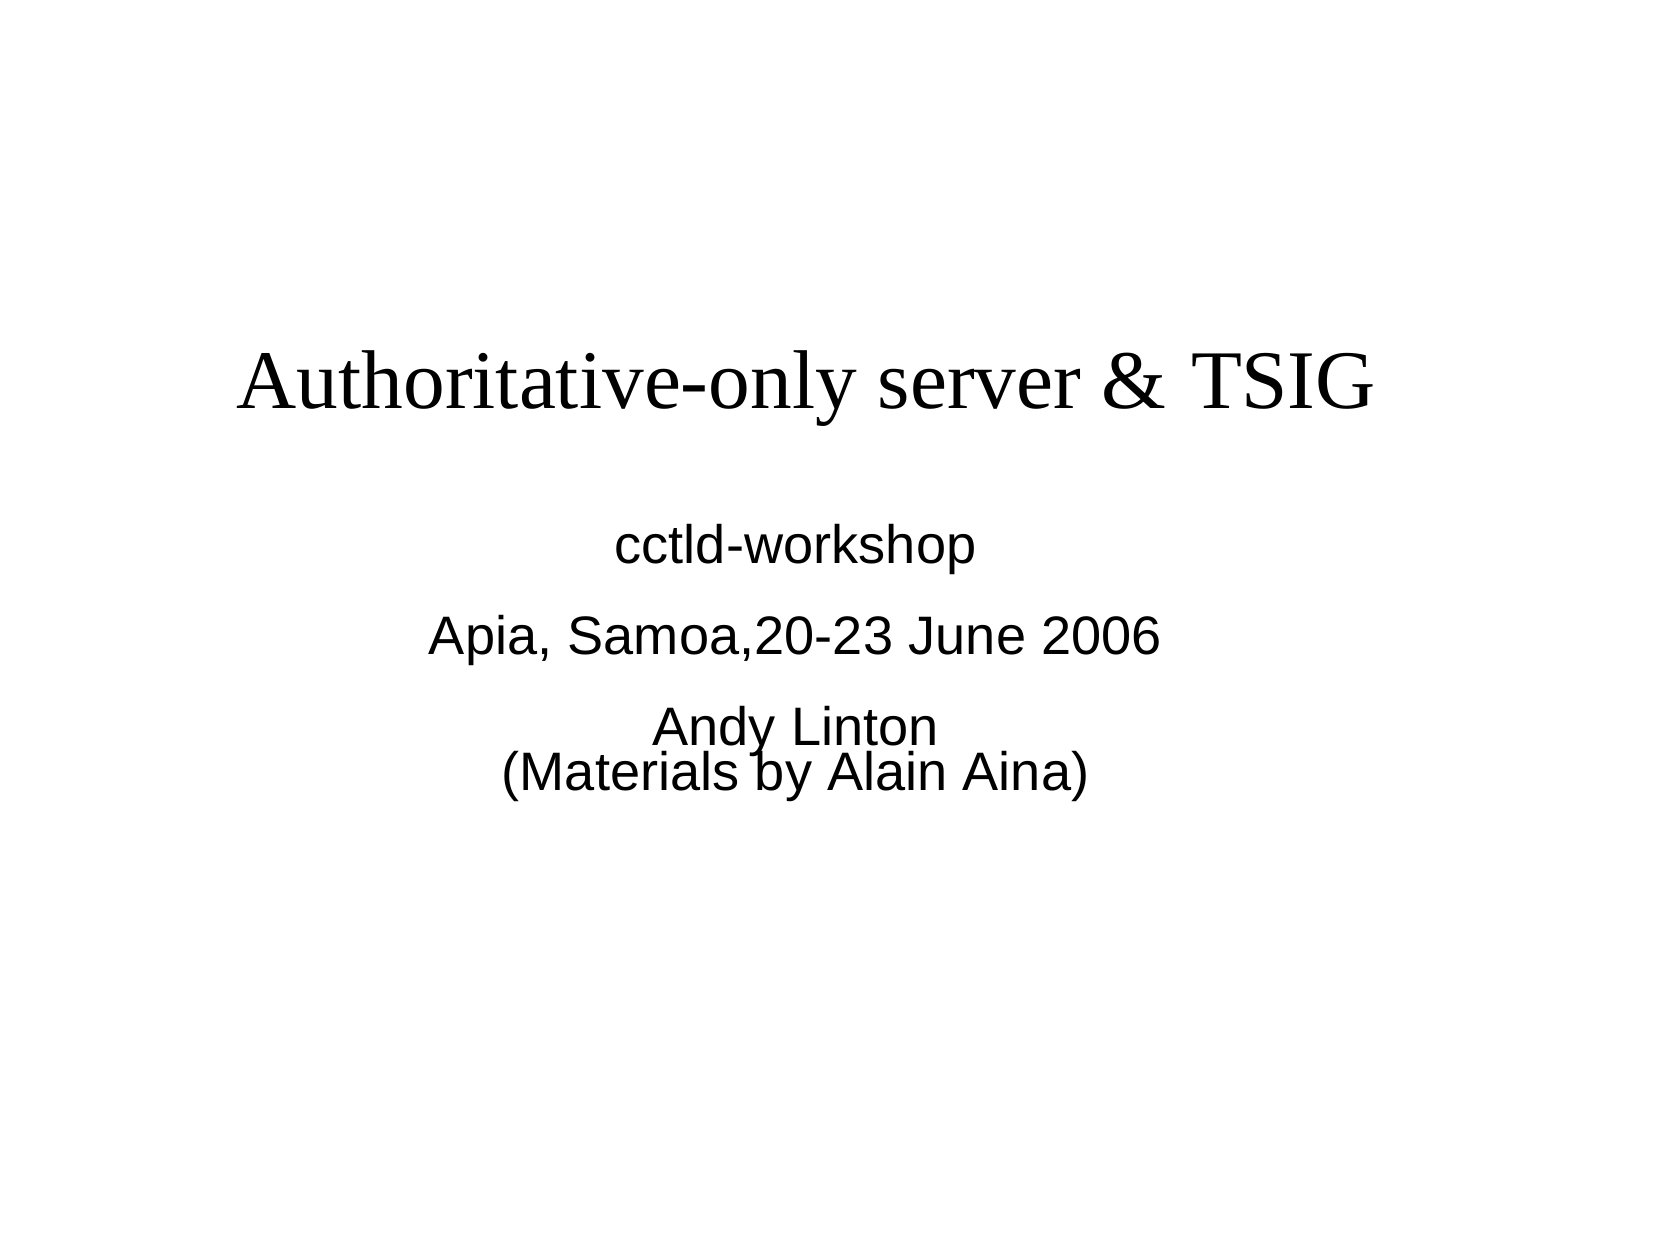

# Authoritative-only server & TSIG cctld-workshop Apia, Samoa,20-23 June 2006 Andy Linton (Materials by Alain Aina)